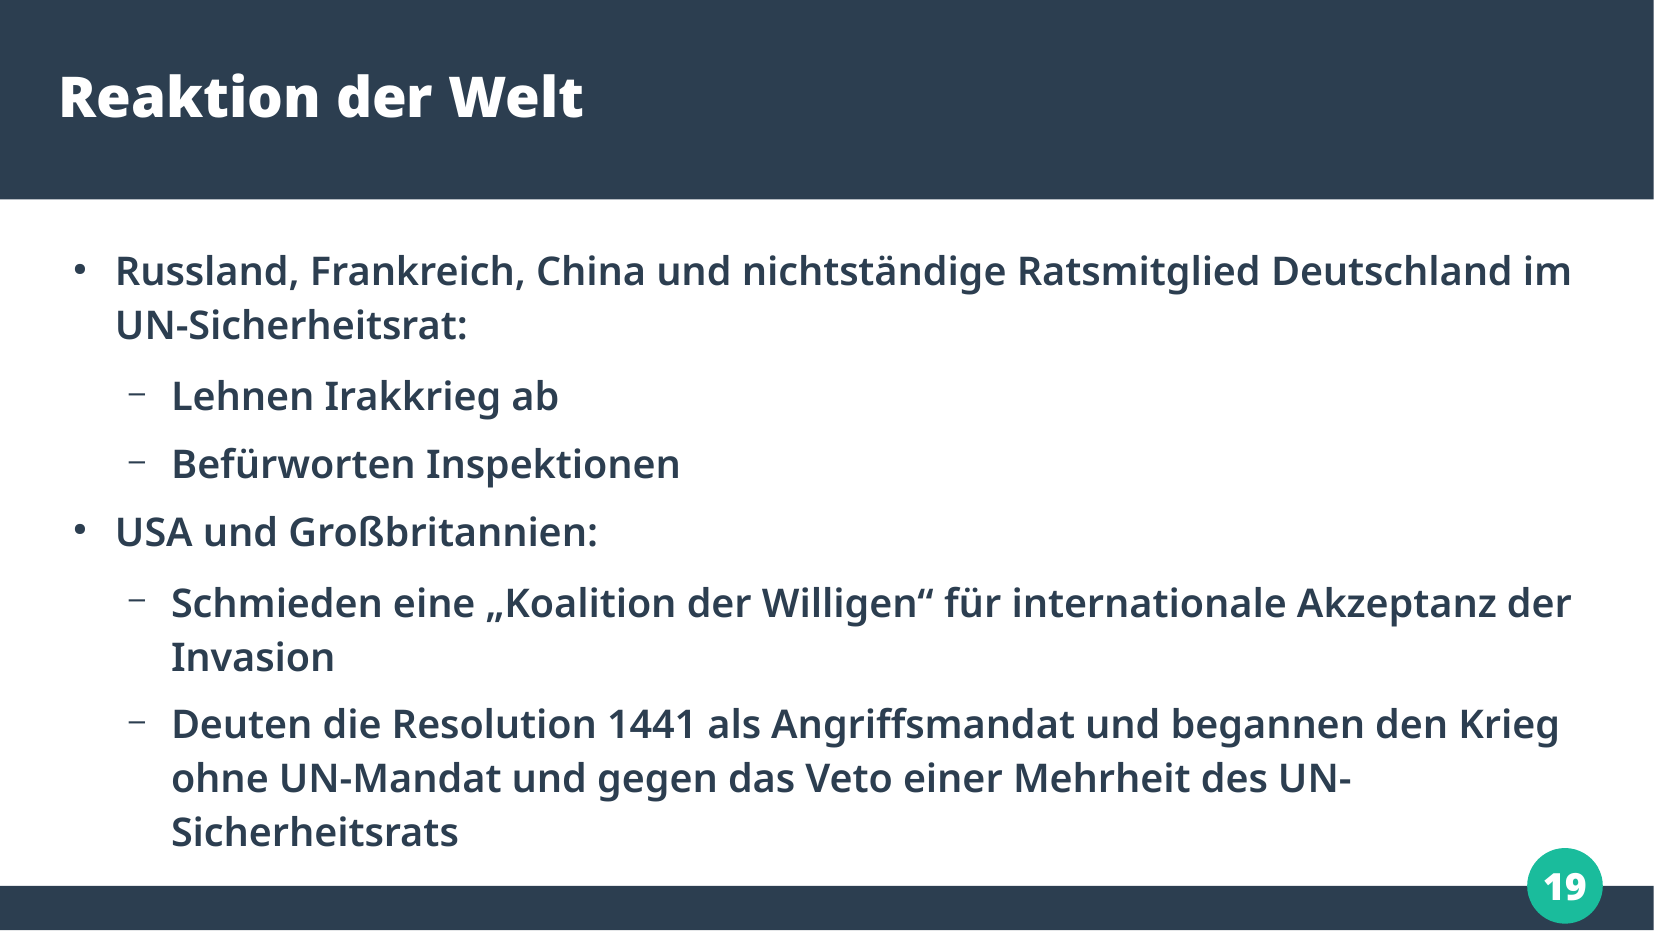

# Reaktion der Welt
Russland, Frankreich, China und nichtständige Ratsmitglied Deutschland im UN-Sicherheitsrat:
Lehnen Irakkrieg ab
Befürworten Inspektionen
USA und Großbritannien:
Schmieden eine „Koalition der Willigen“ für internationale Akzeptanz der Invasion
Deuten die Resolution 1441 als Angriffsmandat und begannen den Krieg ohne UN-Mandat und gegen das Veto einer Mehrheit des UN-Sicherheitsrats